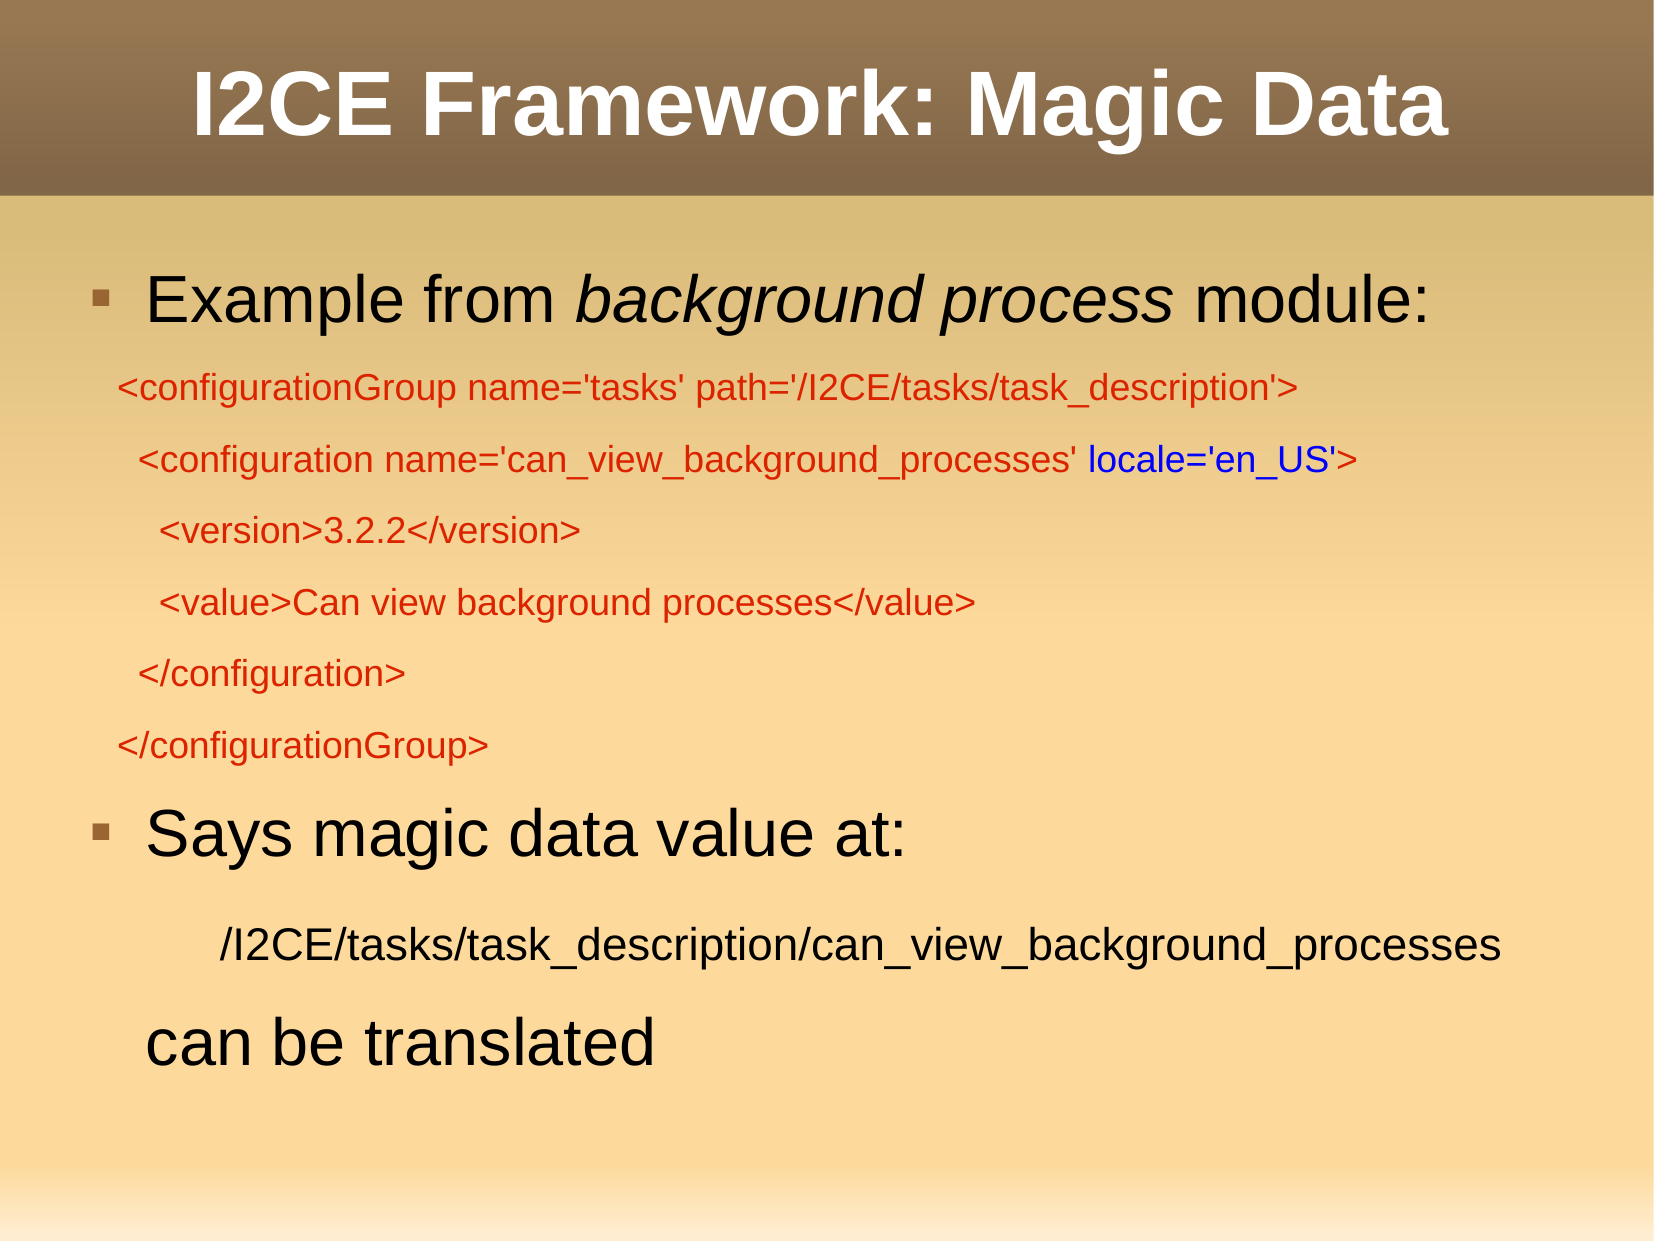

# I2CE Framework: Magic Data
Example from background process module:
 <configurationGroup name='tasks' path='/I2CE/tasks/task_description'>
 <configuration name='can_view_background_processes' locale='en_US'>
 <version>3.2.2</version>
 <value>Can view background processes</value>
 </configuration>
 </configurationGroup>
Says magic data value at:
 /I2CE/tasks/task_description/can_view_background_processes
can be translated